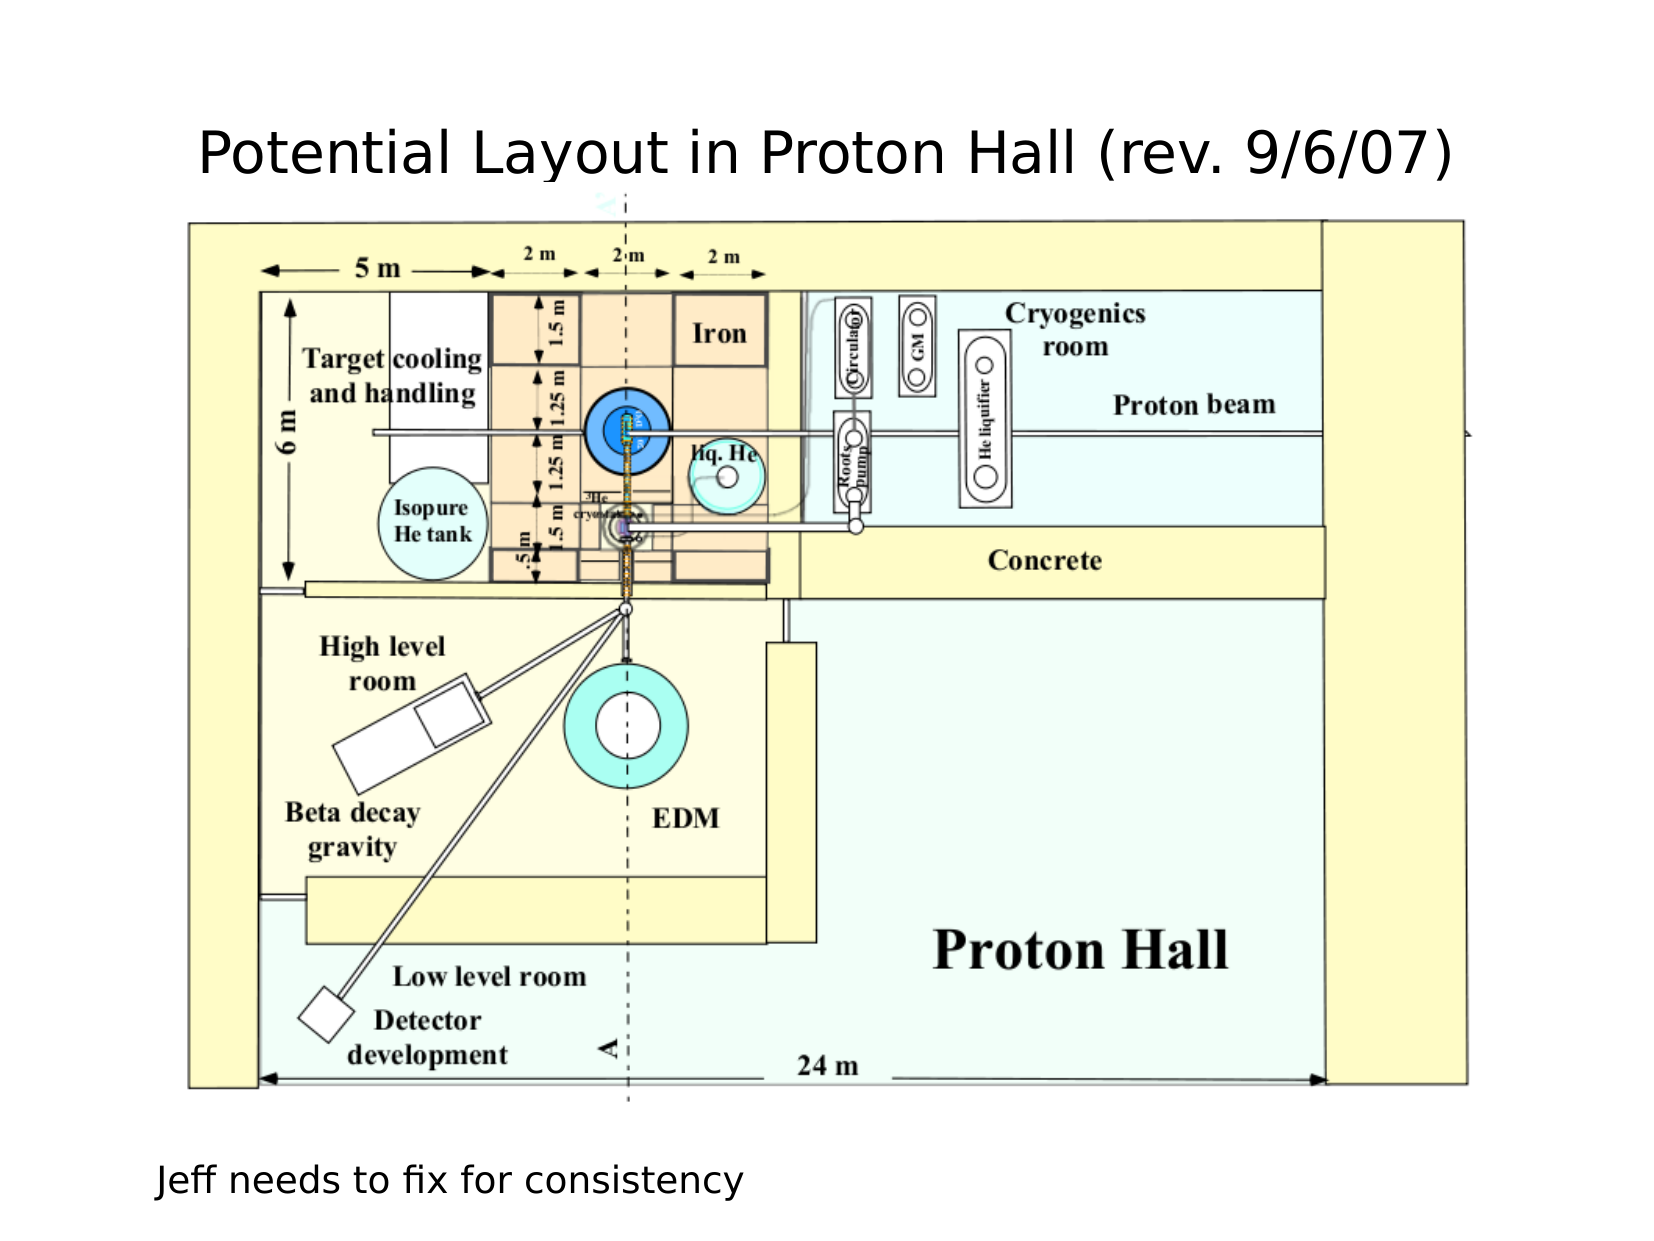

# Potential Layout in Proton Hall (rev. 9/6/07)
Jeff needs to fix for consistency